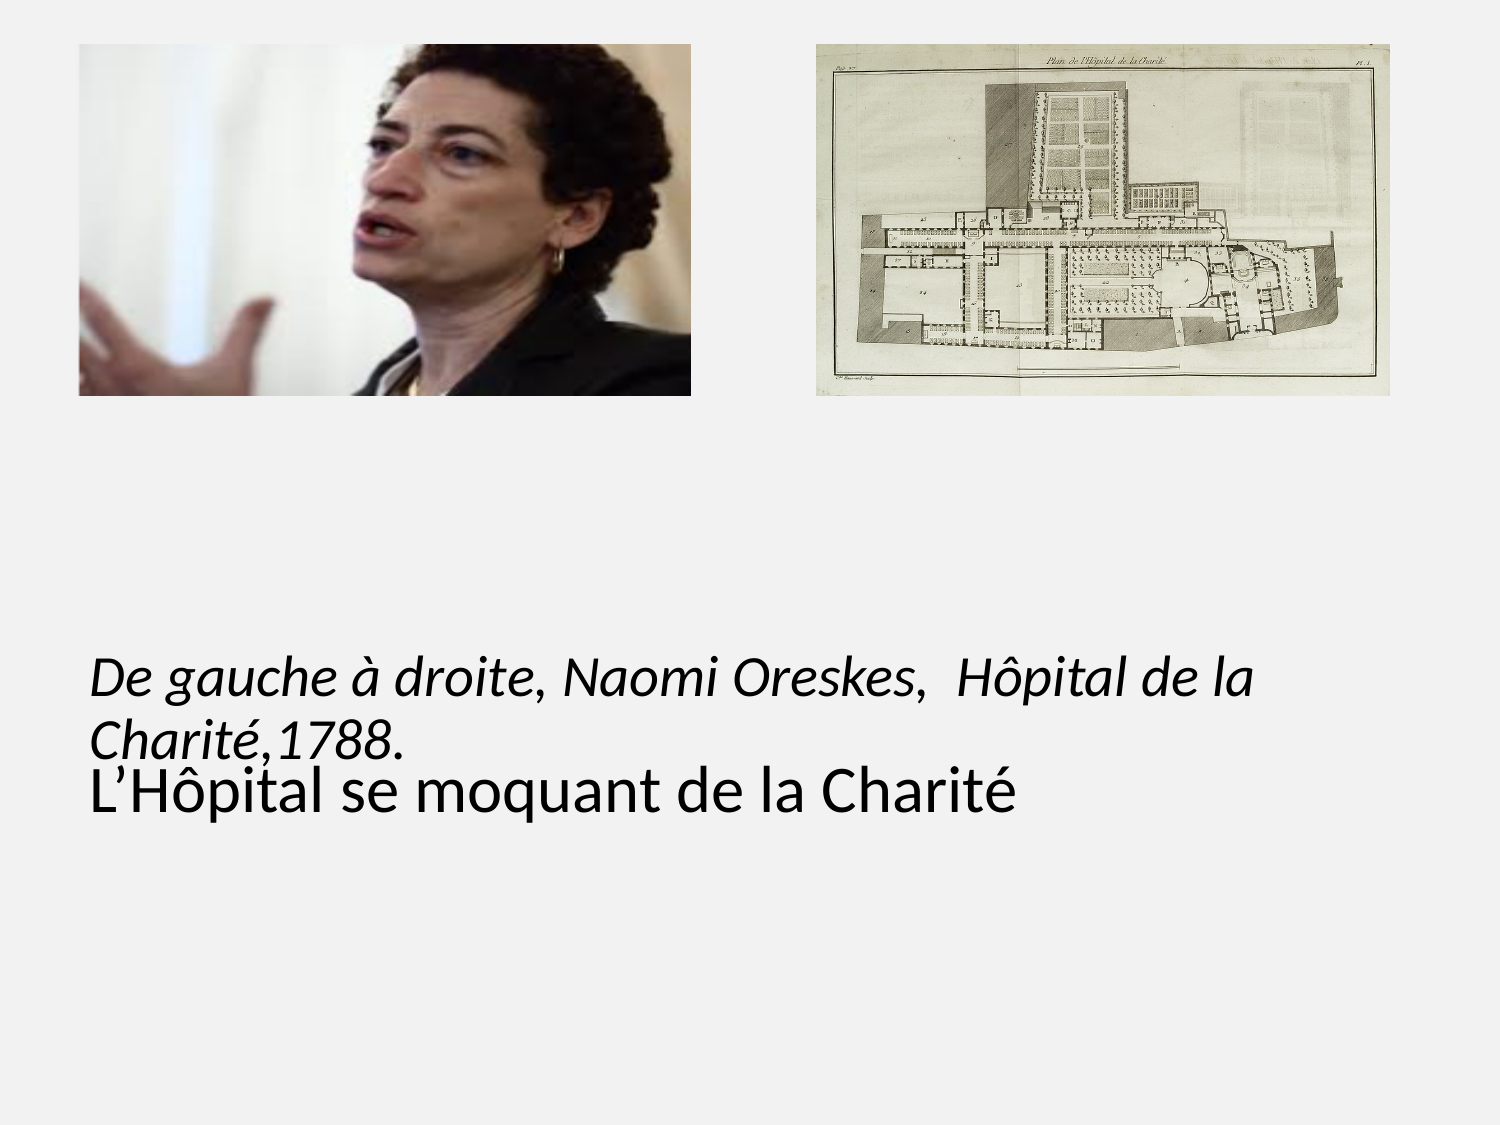

# De gauche à droite, Naomi Oreskes, Hôpital de la Charité,1788.
L’Hôpital se moquant de la Charité